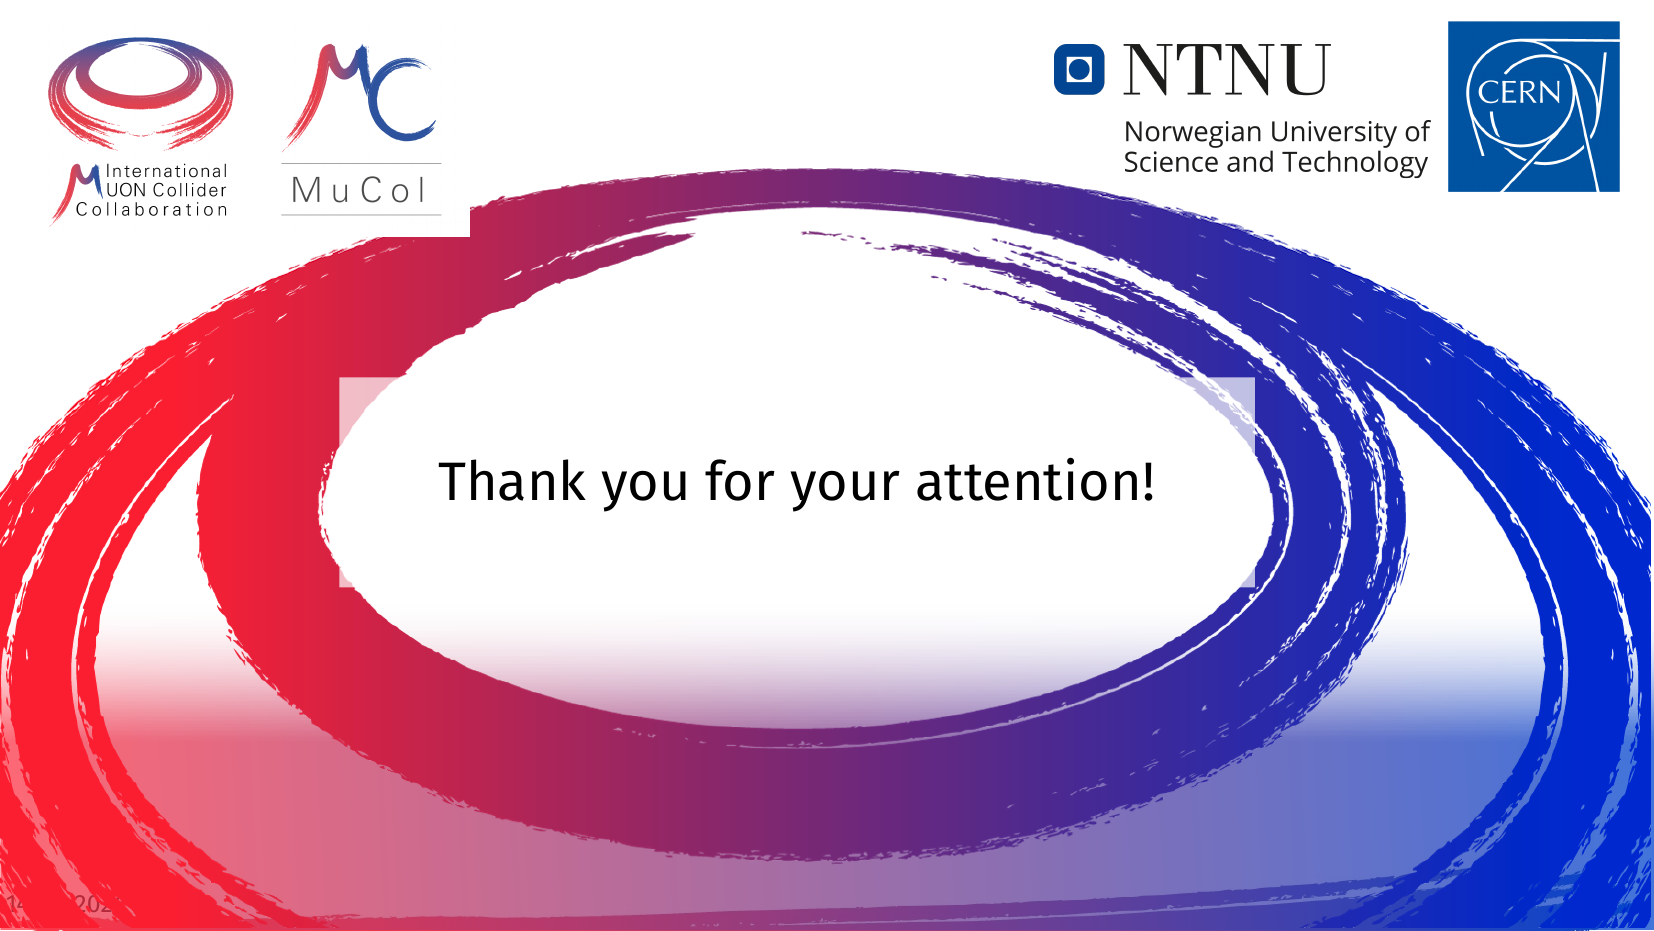

# Thank you for your attention!
14-03-2024
22